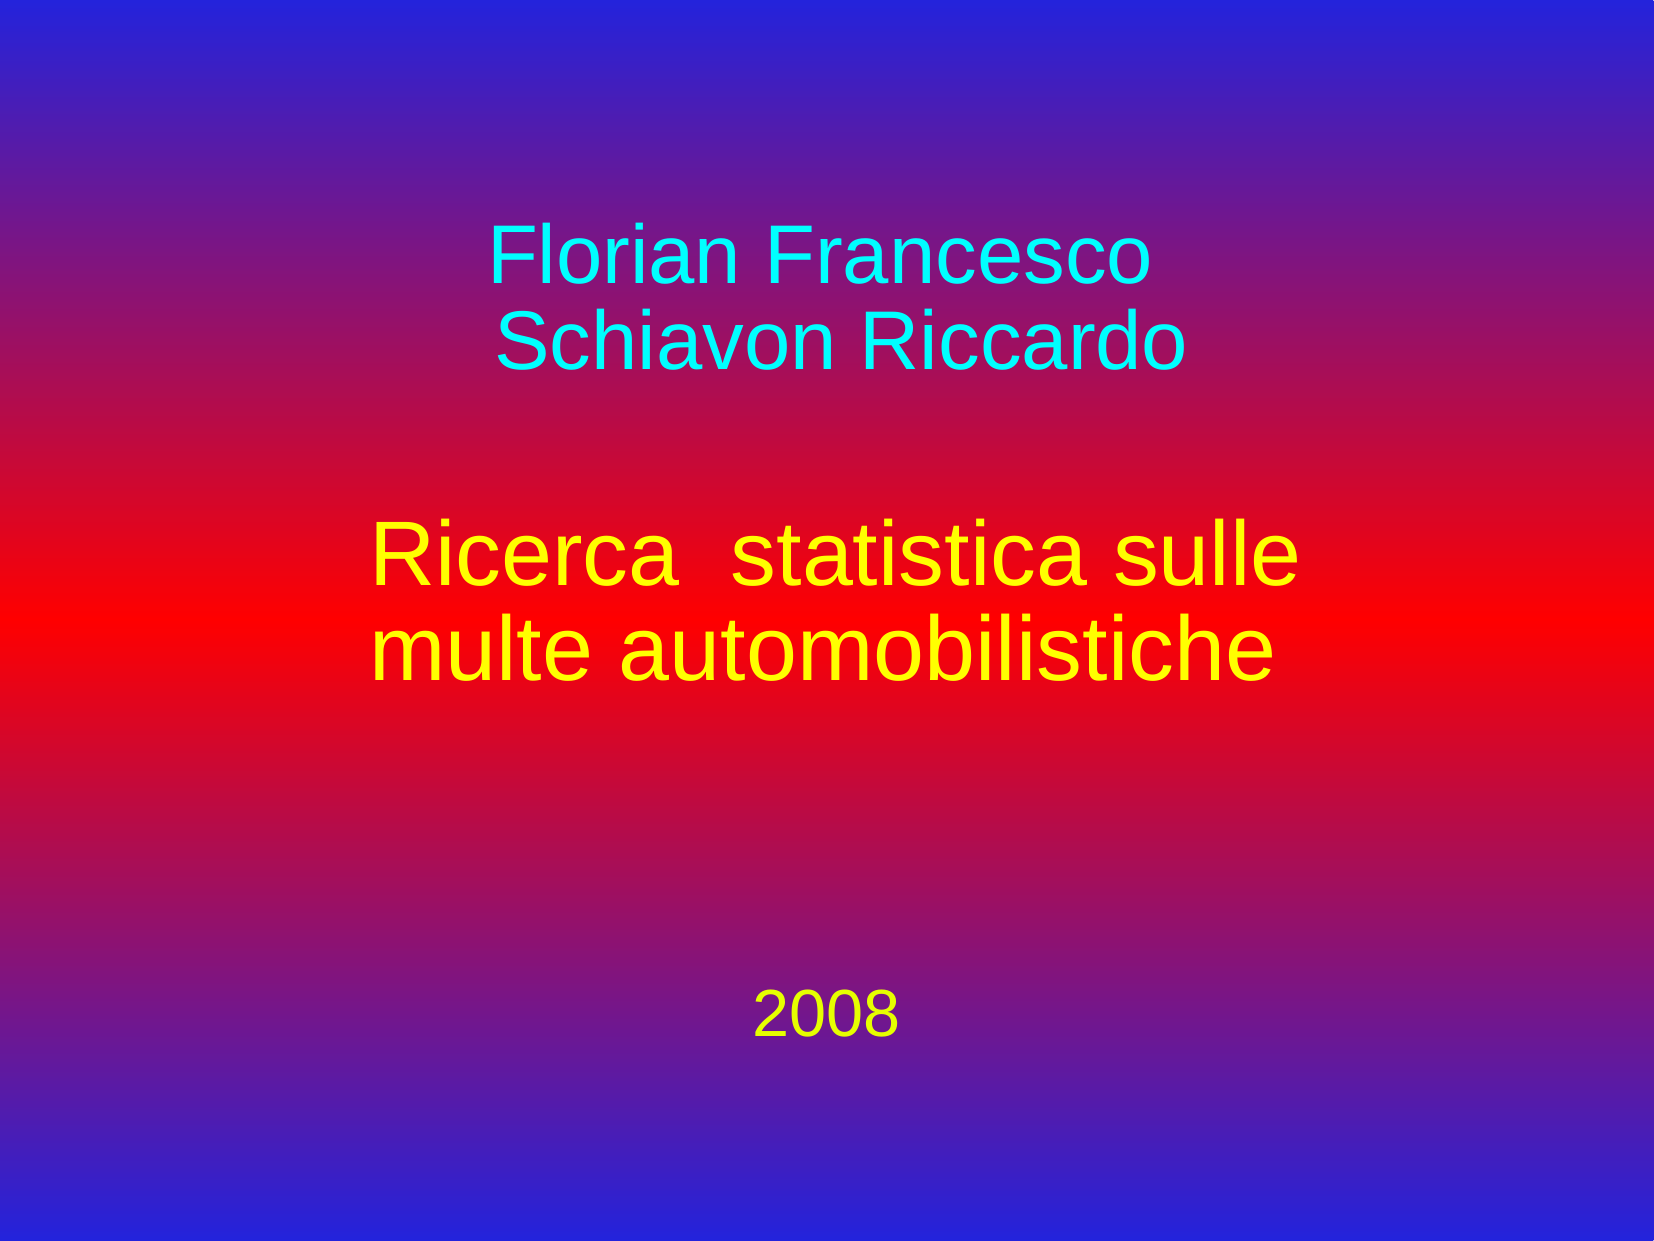

Florian Francesco
Schiavon Riccardo
Ricerca statistica sulle multe automobilistiche
2008